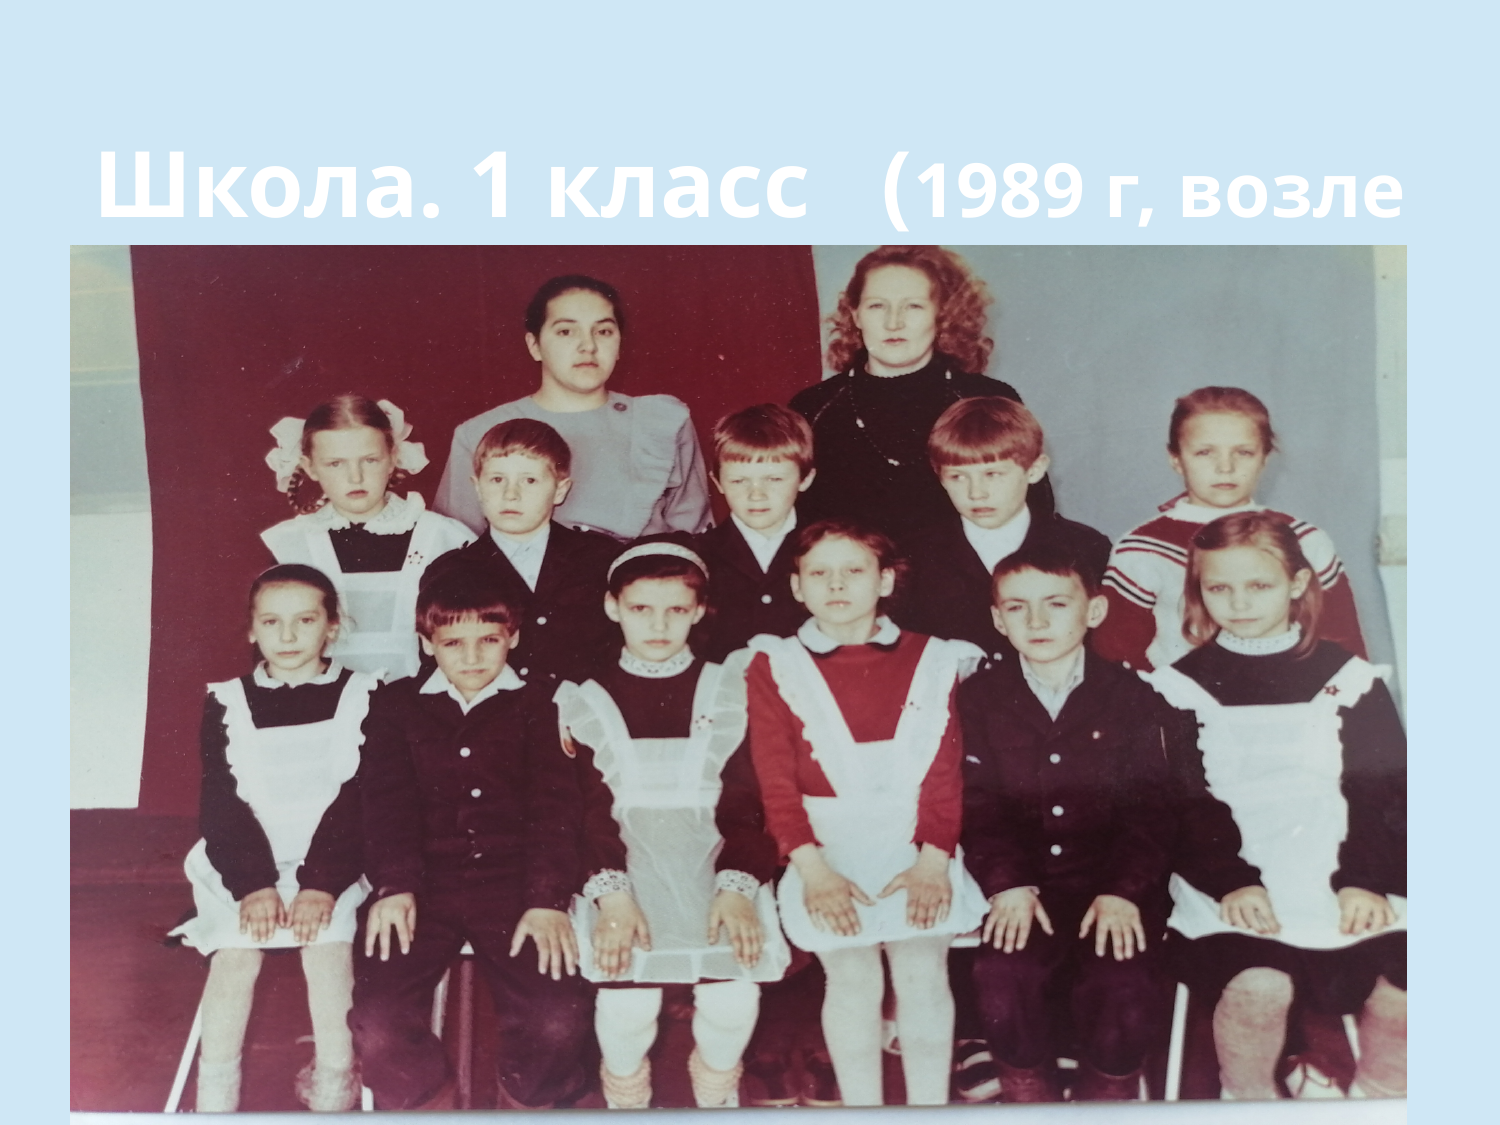

# Школа. 1 класс (1989 г, возле Ирины Дмитриевны)